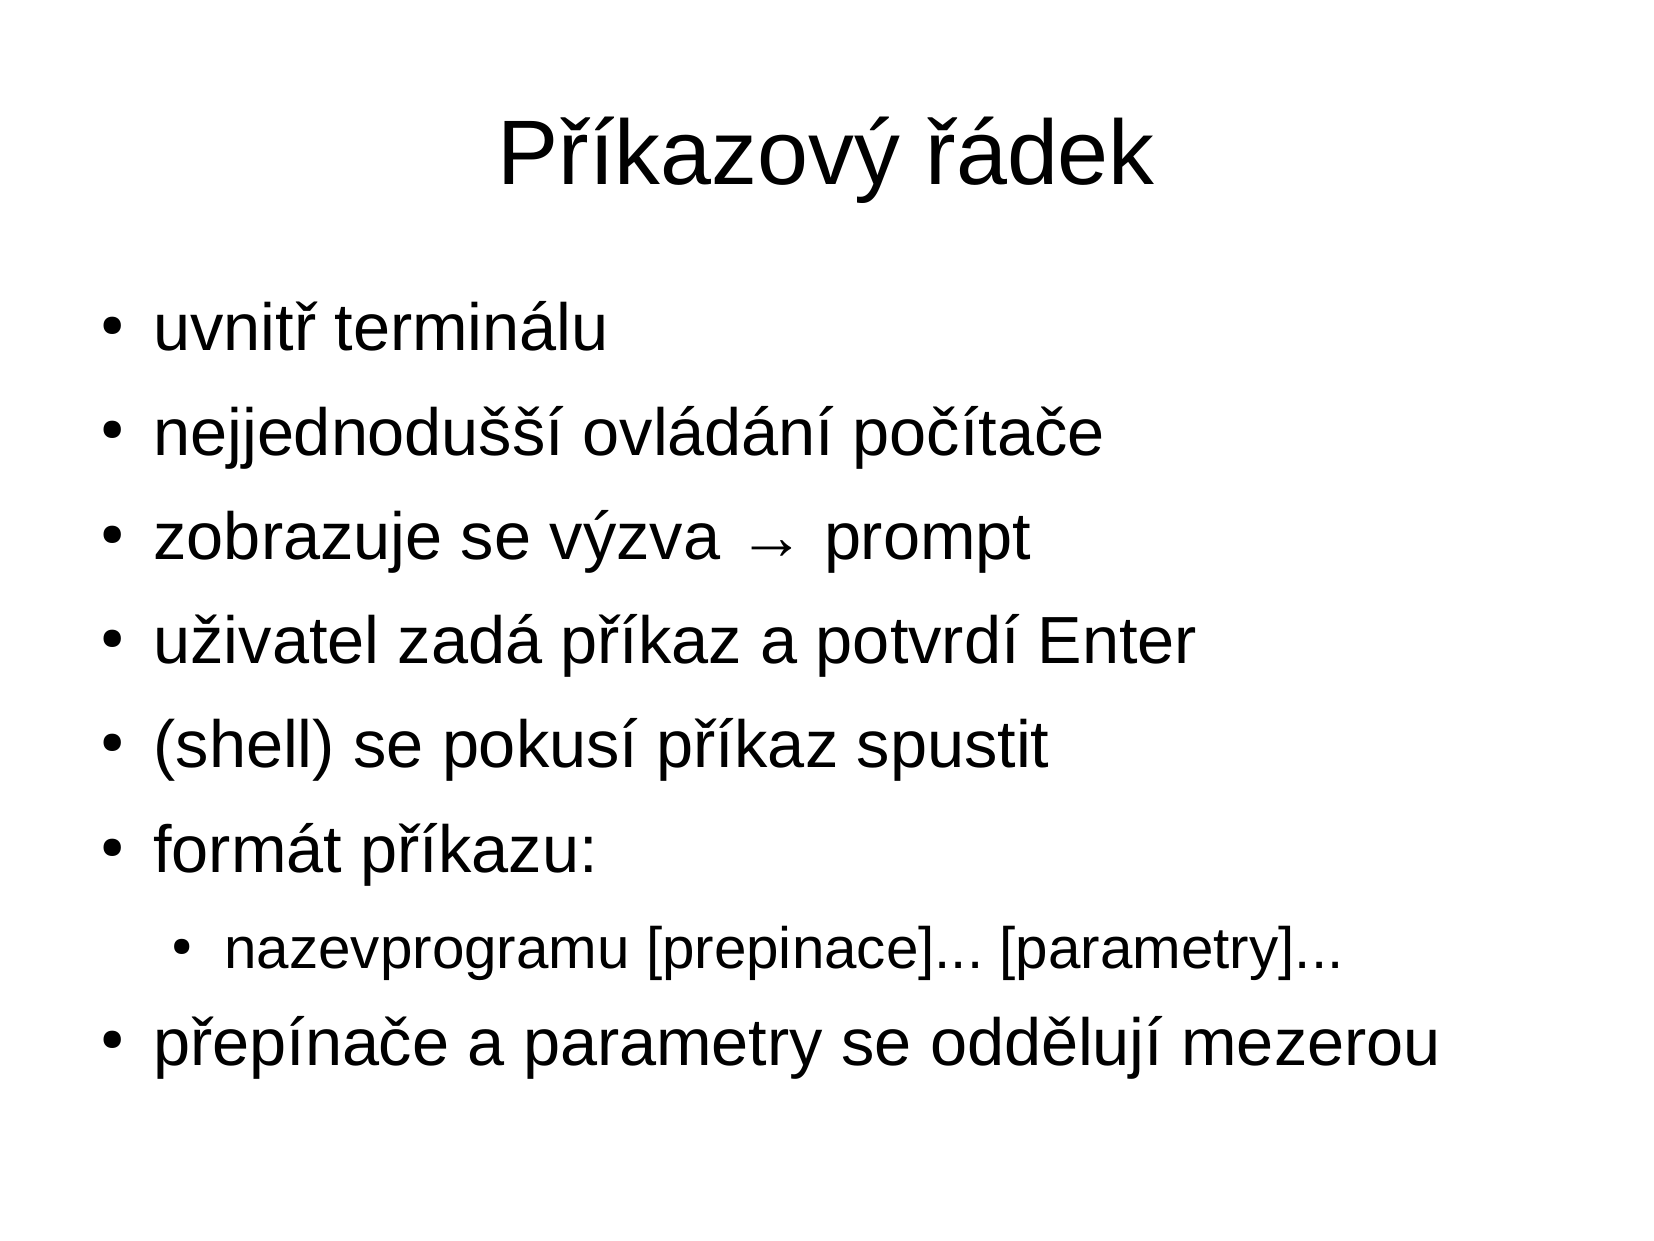

# Příkazový řádek
uvnitř terminálu
nejjednodušší ovládání počítače
zobrazuje se výzva → prompt
uživatel zadá příkaz a potvrdí Enter
(shell) se pokusí příkaz spustit
formát příkazu:
nazevprogramu [prepinace]... [parametry]...
přepínače a parametry se oddělují mezerou